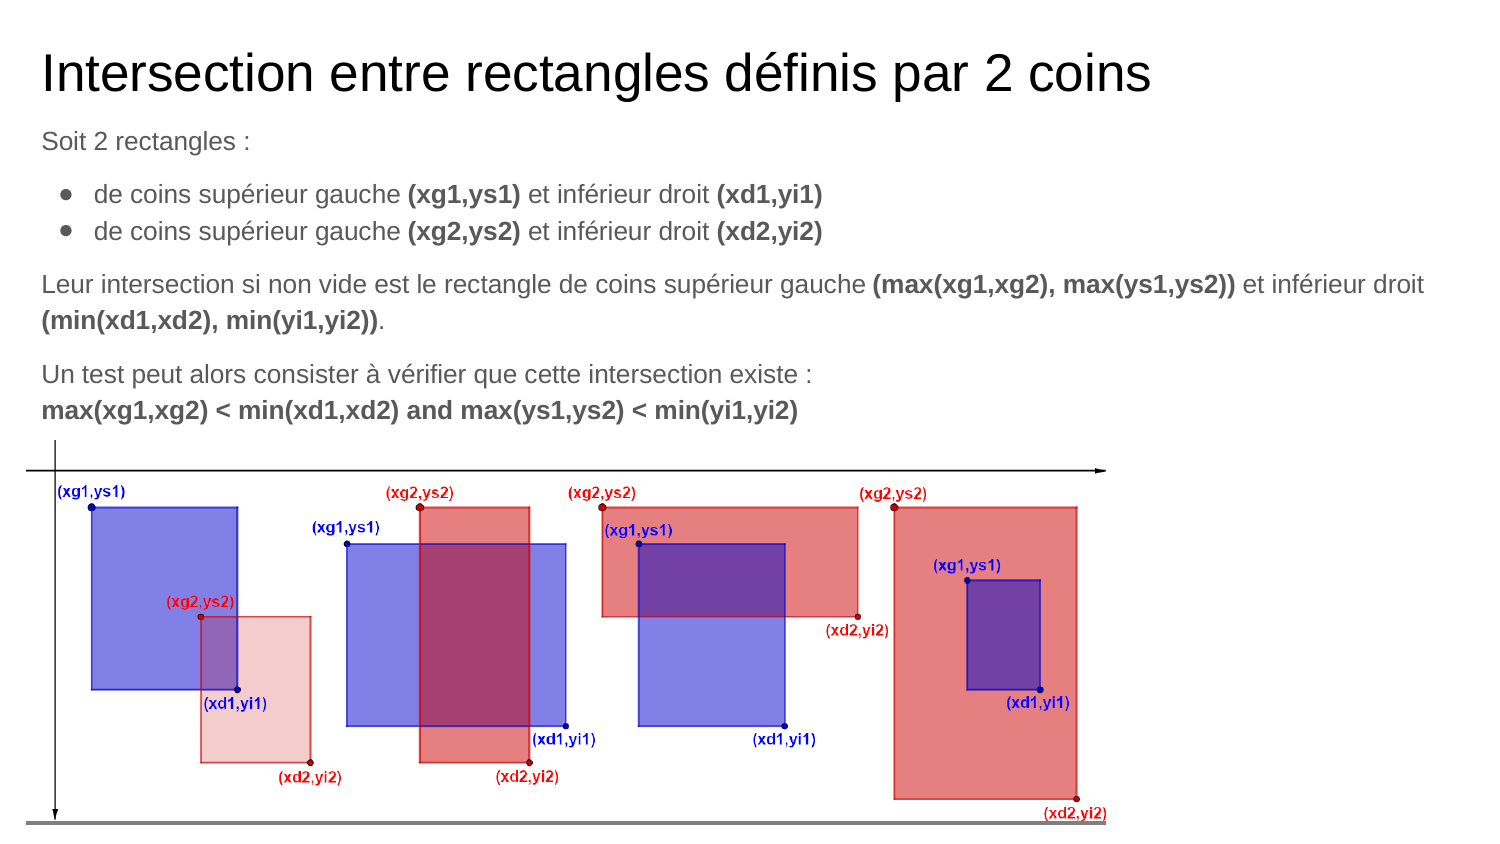

# Intersection entre rectangles définis par 2 coins
Soit 2 rectangles :
de coins supérieur gauche (xg1,ys1) et inférieur droit (xd1,yi1)
de coins supérieur gauche (xg2,ys2) et inférieur droit (xd2,yi2)
Leur intersection si non vide est le rectangle de coins supérieur gauche (max(xg1,xg2), max(ys1,ys2)) et inférieur droit (min(xd1,xd2), min(yi1,yi2)).
Un test peut alors consister à vérifier que cette intersection existe :
max(xg1,xg2) < min(xd1,xd2) and max(ys1,ys2) < min(yi1,yi2)